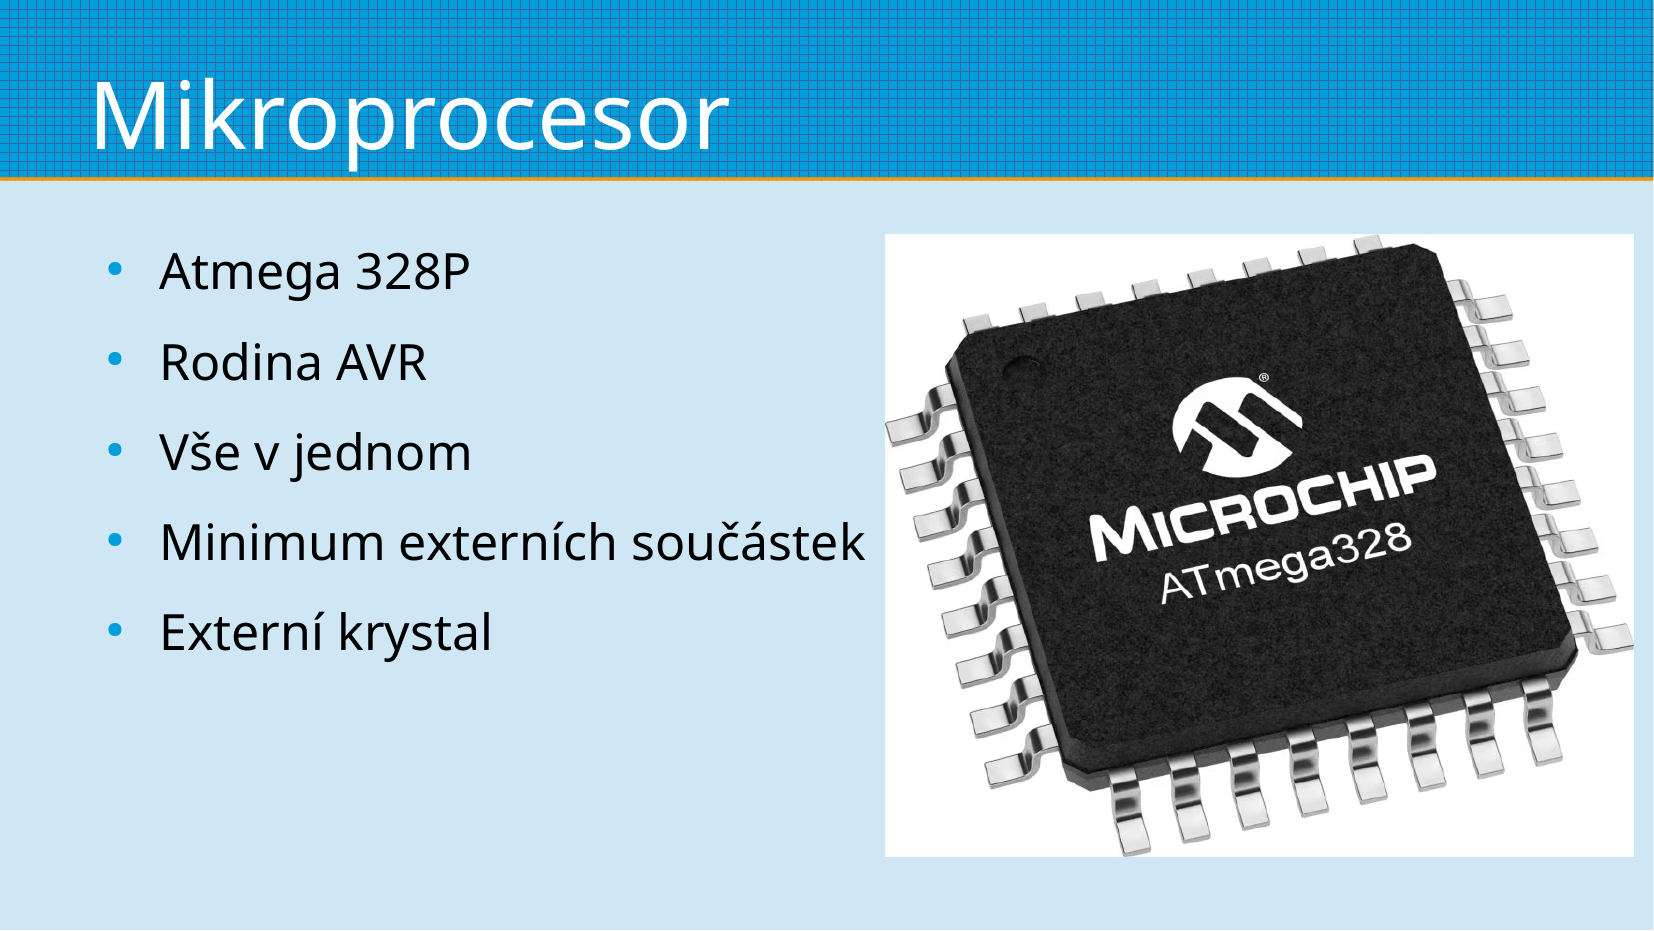

# Mikroprocesor
Atmega 328P
Rodina AVR
Vše v jednom
Minimum externích součástek
Externí krystal